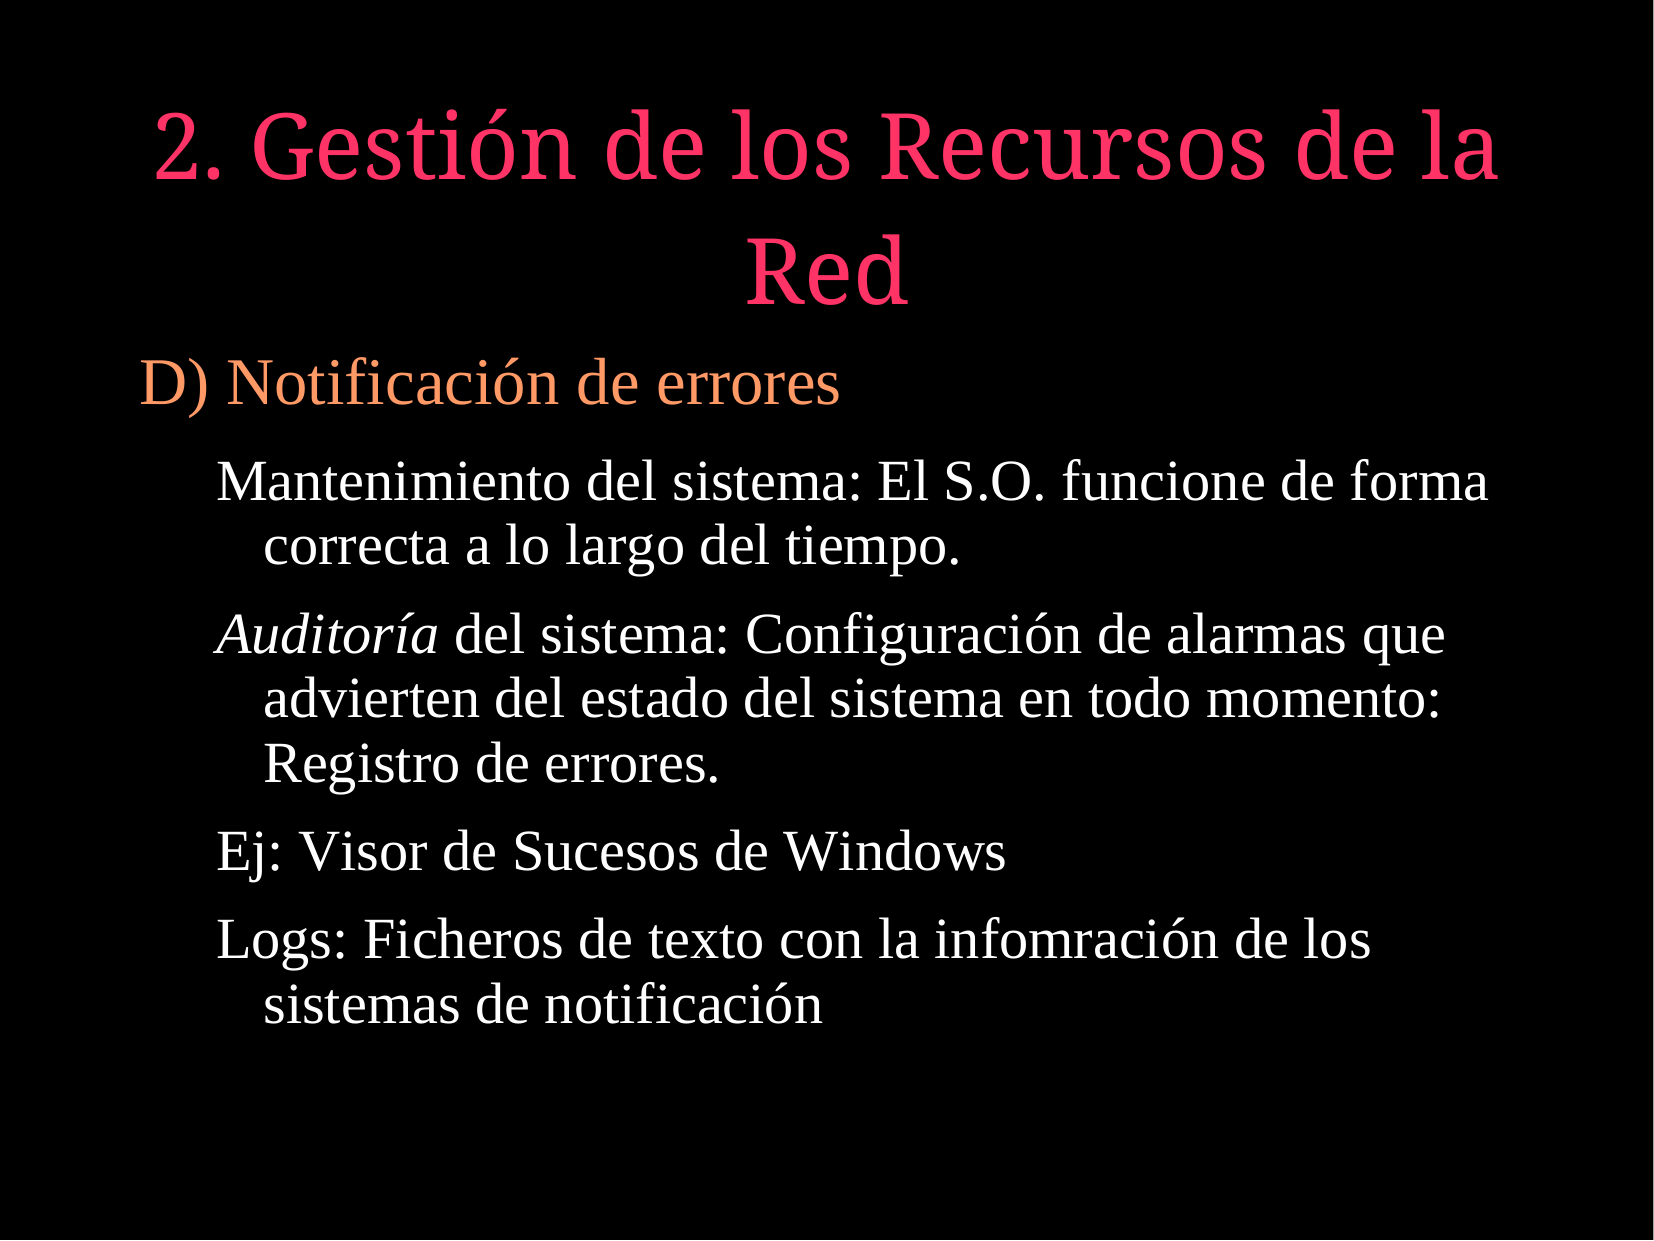

# 2. Gestión de los Recursos de la Red
D) Notificación de errores
Mantenimiento del sistema: El S.O. funcione de forma correcta a lo largo del tiempo.
Auditoría del sistema: Configuración de alarmas que advierten del estado del sistema en todo momento: Registro de errores.
Ej: Visor de Sucesos de Windows
Logs: Ficheros de texto con la infomración de los sistemas de notificación